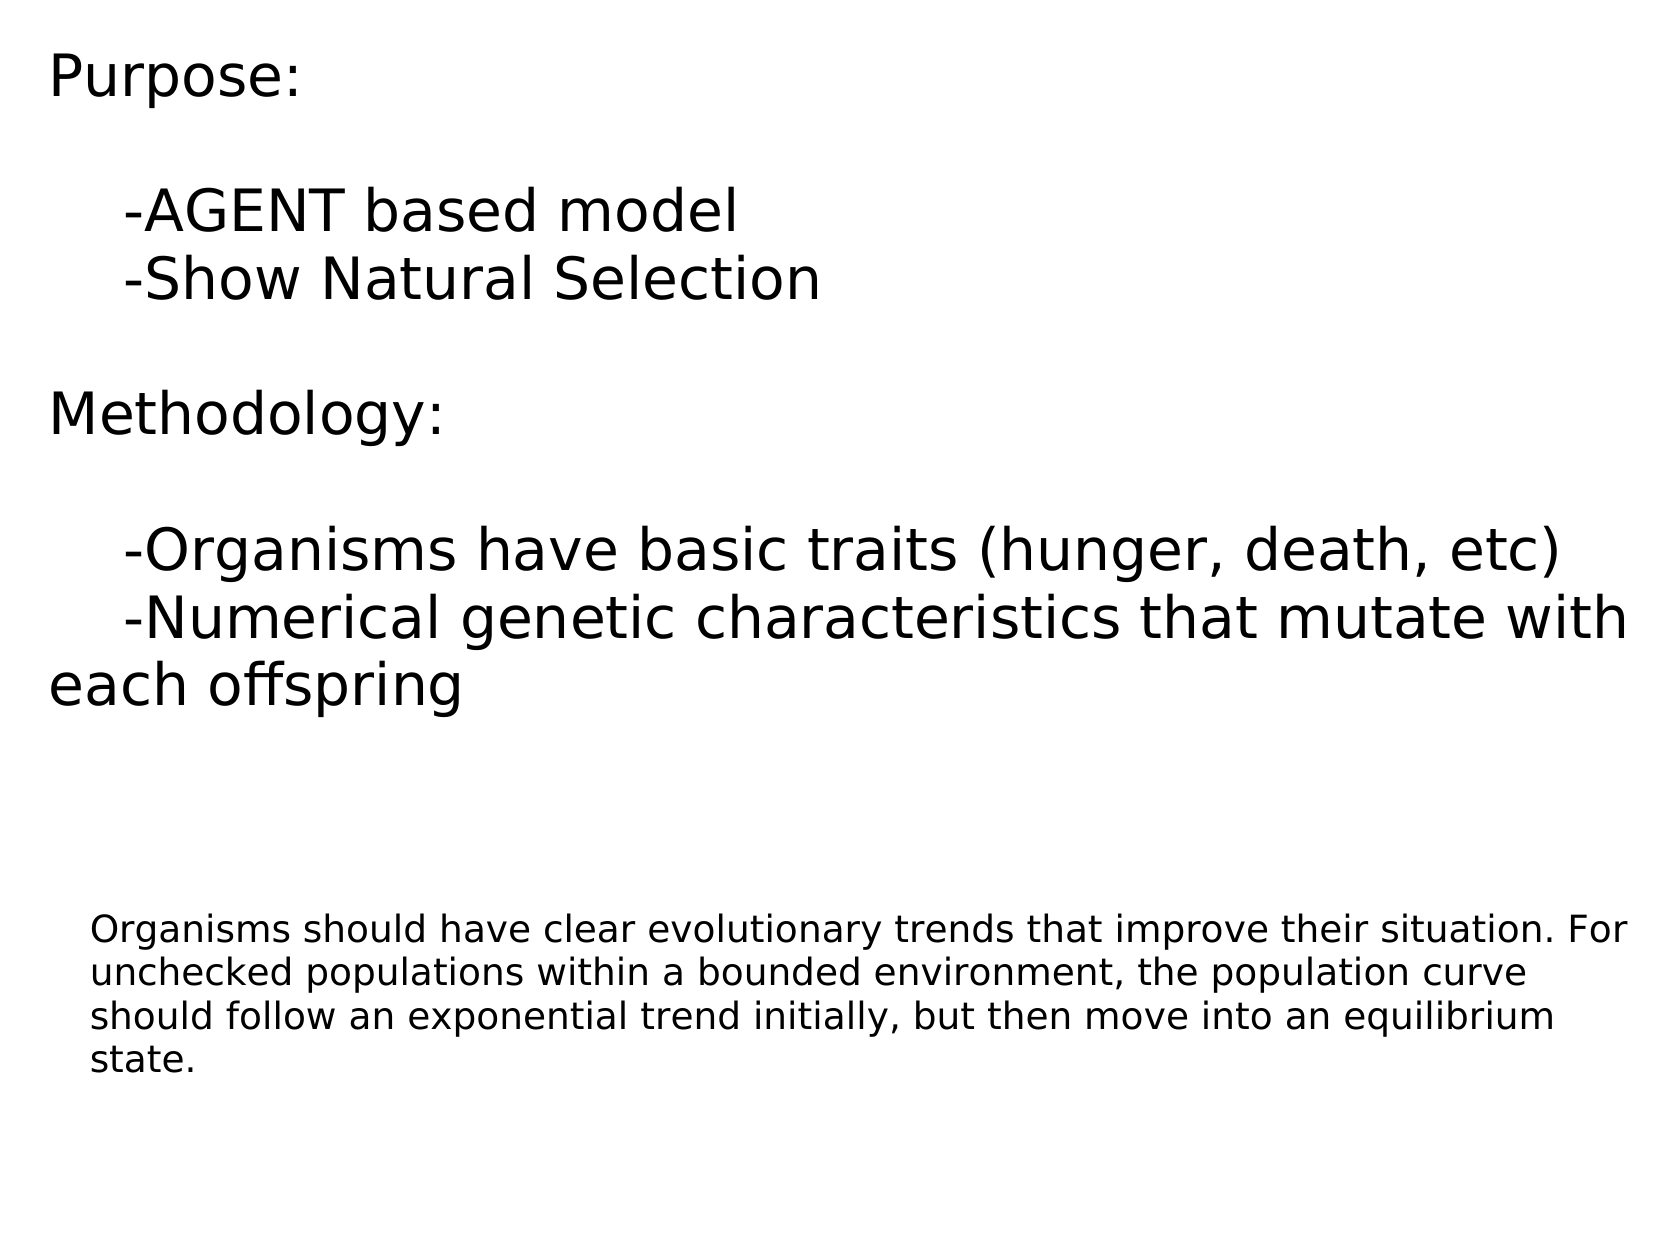

Purpose:
	-AGENT based model
	-Show Natural Selection
Methodology:
	-Organisms have basic traits (hunger, death, etc)
	-Numerical genetic characteristics that mutate with each offspring
Organisms should have clear evolutionary trends that improve their situation. For unchecked populations within a bounded environment, the population curve should follow an exponential trend initially, but then move into an equilibrium state.